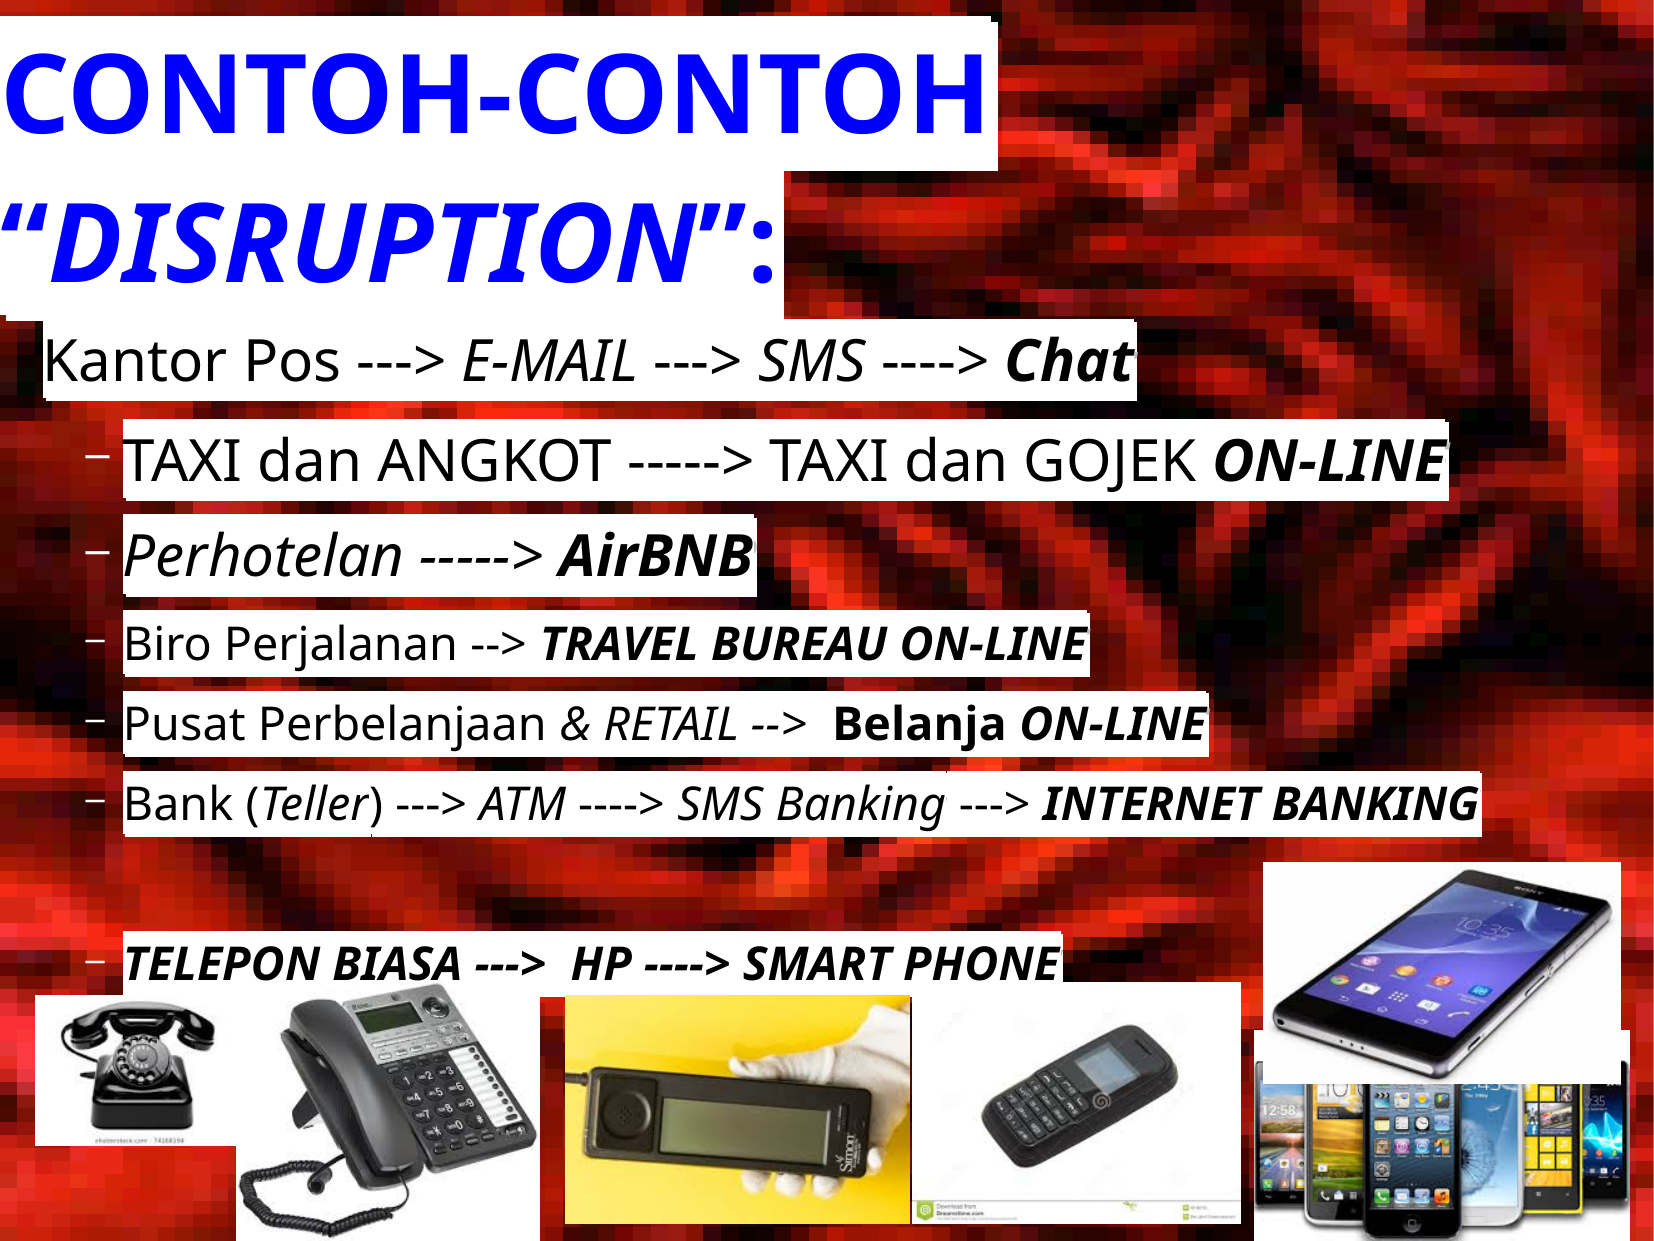

# CONTOH-CONTOH “DISRUPTION”:
Kantor Pos ---> E-MAIL ---> SMS ----> Chat
TAXI dan ANGKOT -----> TAXI dan GOJEK ON-LINE
Perhotelan -----> AirBNB
Biro Perjalanan --> TRAVEL BUREAU ON-LINE
Pusat Perbelanjaan & RETAIL --> Belanja ON-LINE
Bank (Teller) ---> ATM ----> SMS Banking ---> INTERNET BANKING
TELEPON BIASA ---> HP ----> SMART PHONE